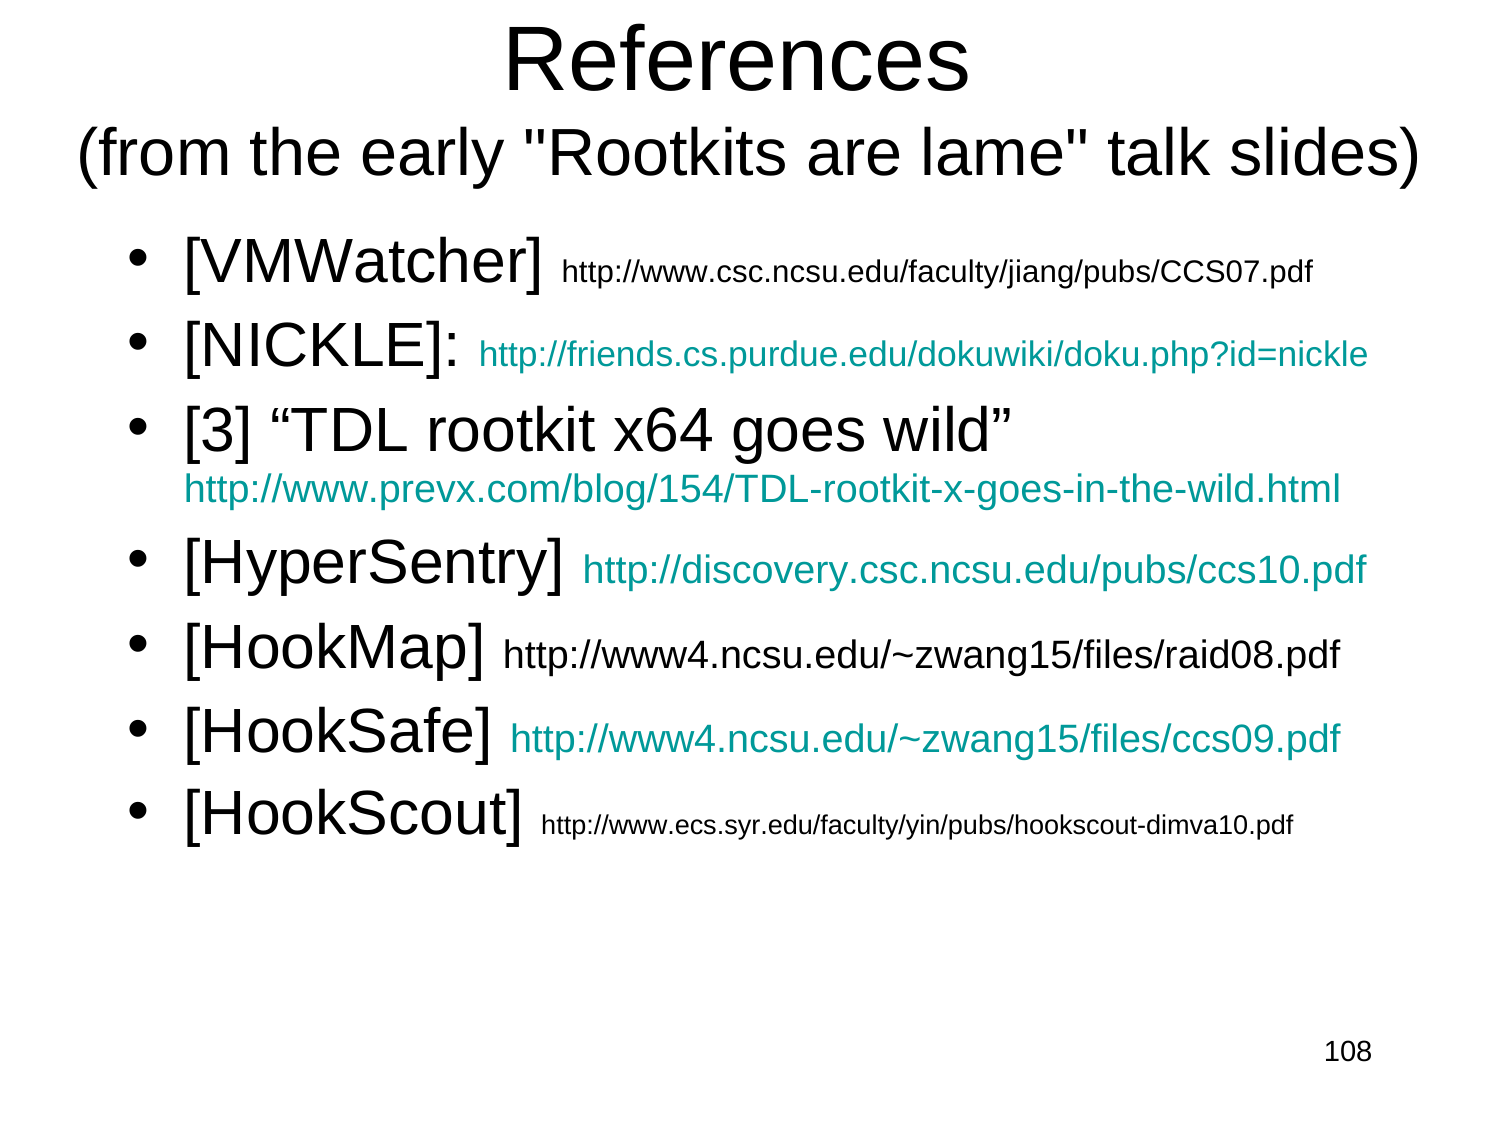

# References (from the early "Rootkits are lame" talk slides)
[VMWatcher] http://www.csc.ncsu.edu/faculty/jiang/pubs/CCS07.pdf
[NICKLE]: http://friends.cs.purdue.edu/dokuwiki/doku.php?id=nickle
[3] “TDL rootkit x64 goes wild” http://www.prevx.com/blog/154/TDL-rootkit-x-goes-in-the-wild.html
[HyperSentry] http://discovery.csc.ncsu.edu/pubs/ccs10.pdf
[HookMap] http://www4.ncsu.edu/~zwang15/files/raid08.pdf
[HookSafe] http://www4.ncsu.edu/~zwang15/files/ccs09.pdf
[HookScout] http://www.ecs.syr.edu/faculty/yin/pubs/hookscout-dimva10.pdf